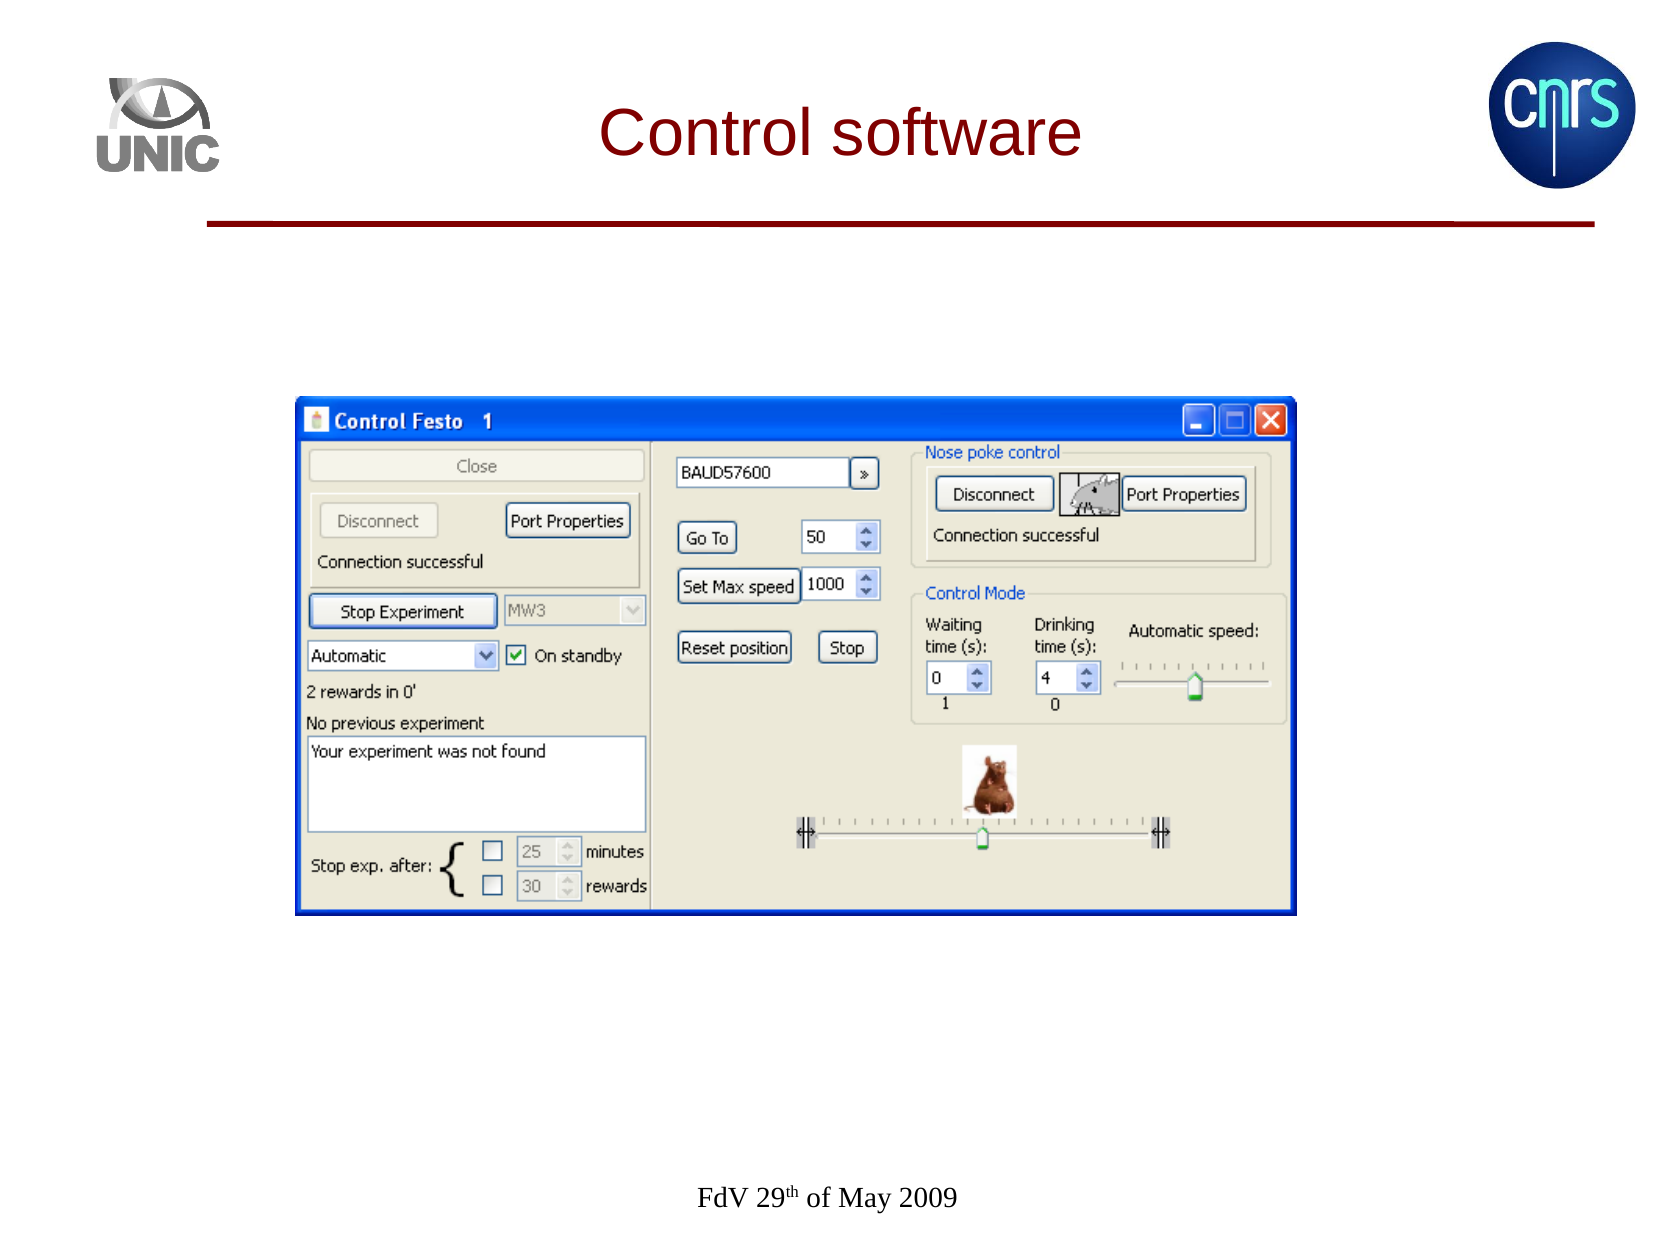

Control software
FdV 29th of May 2009